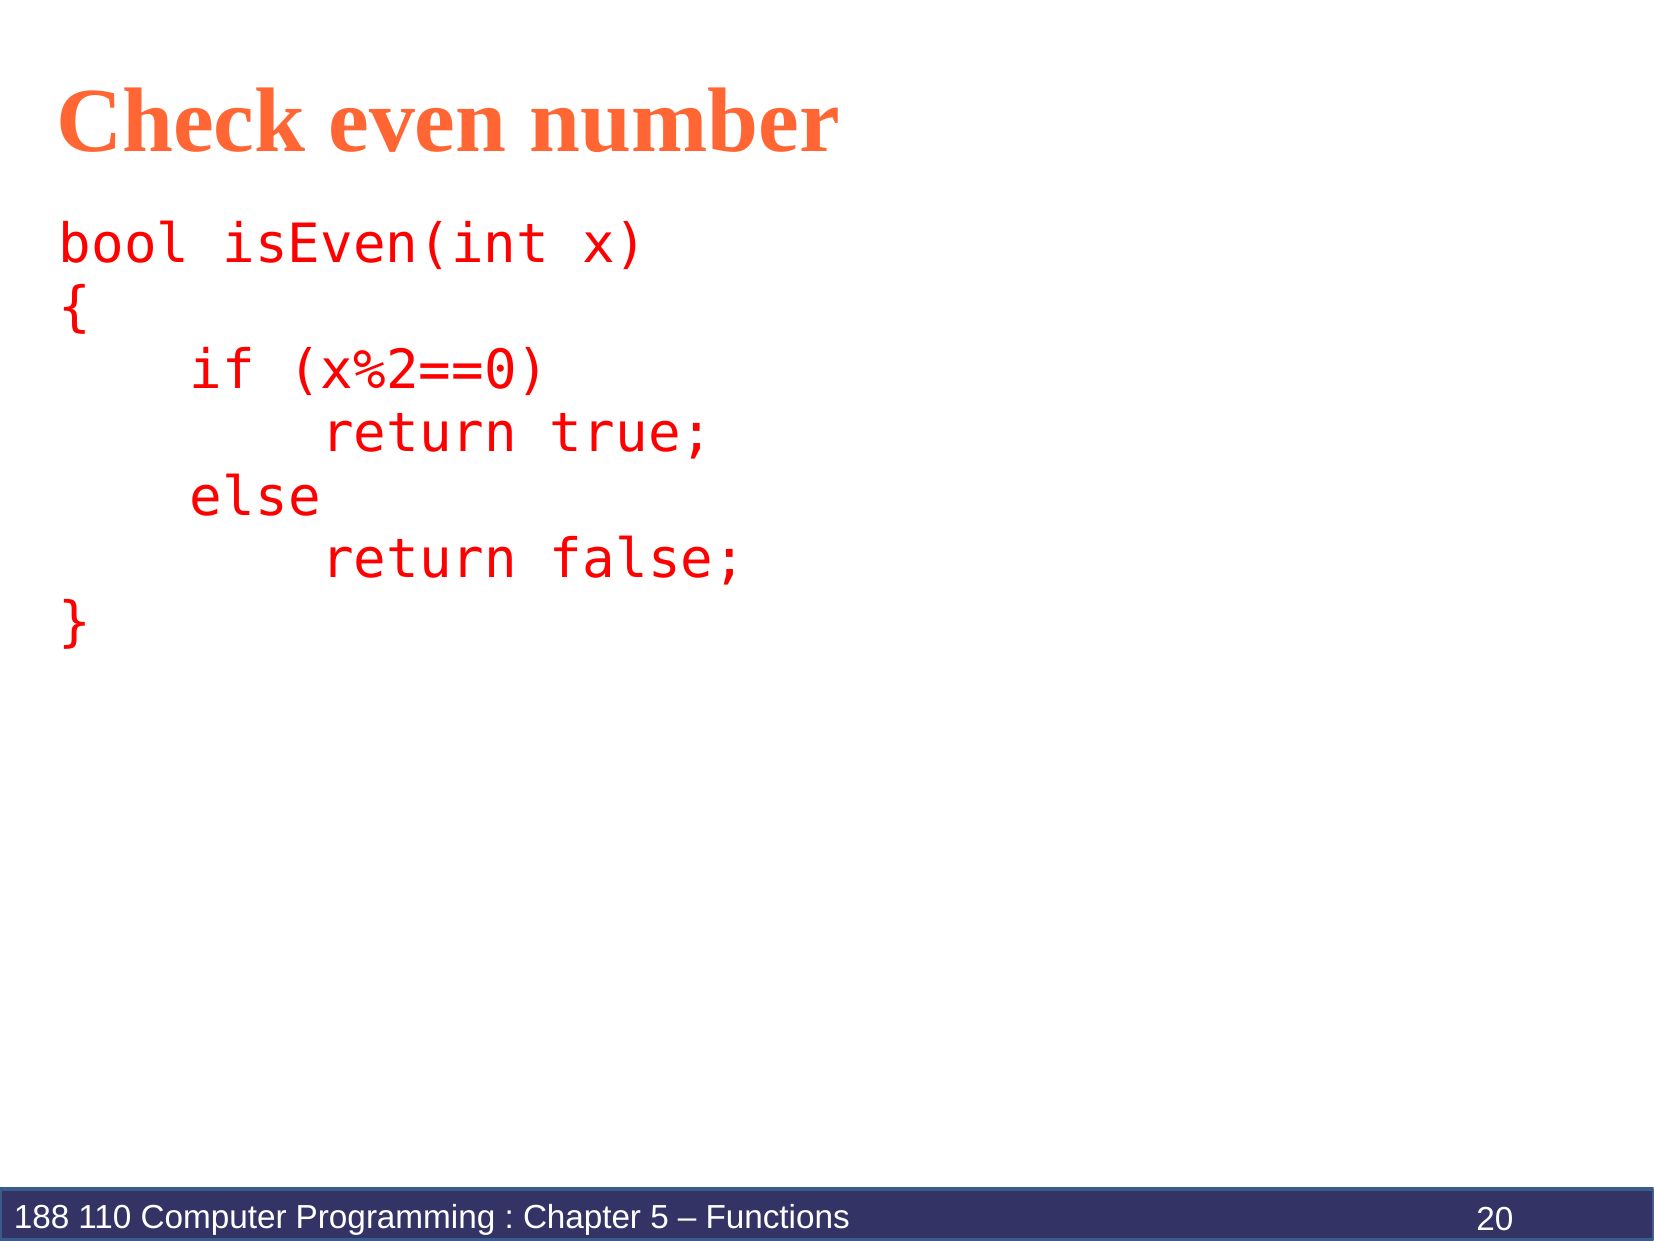

# Check even number
bool isEven(int x)
{
 if (x%2==0)
 return true;
 else
 return false;
}